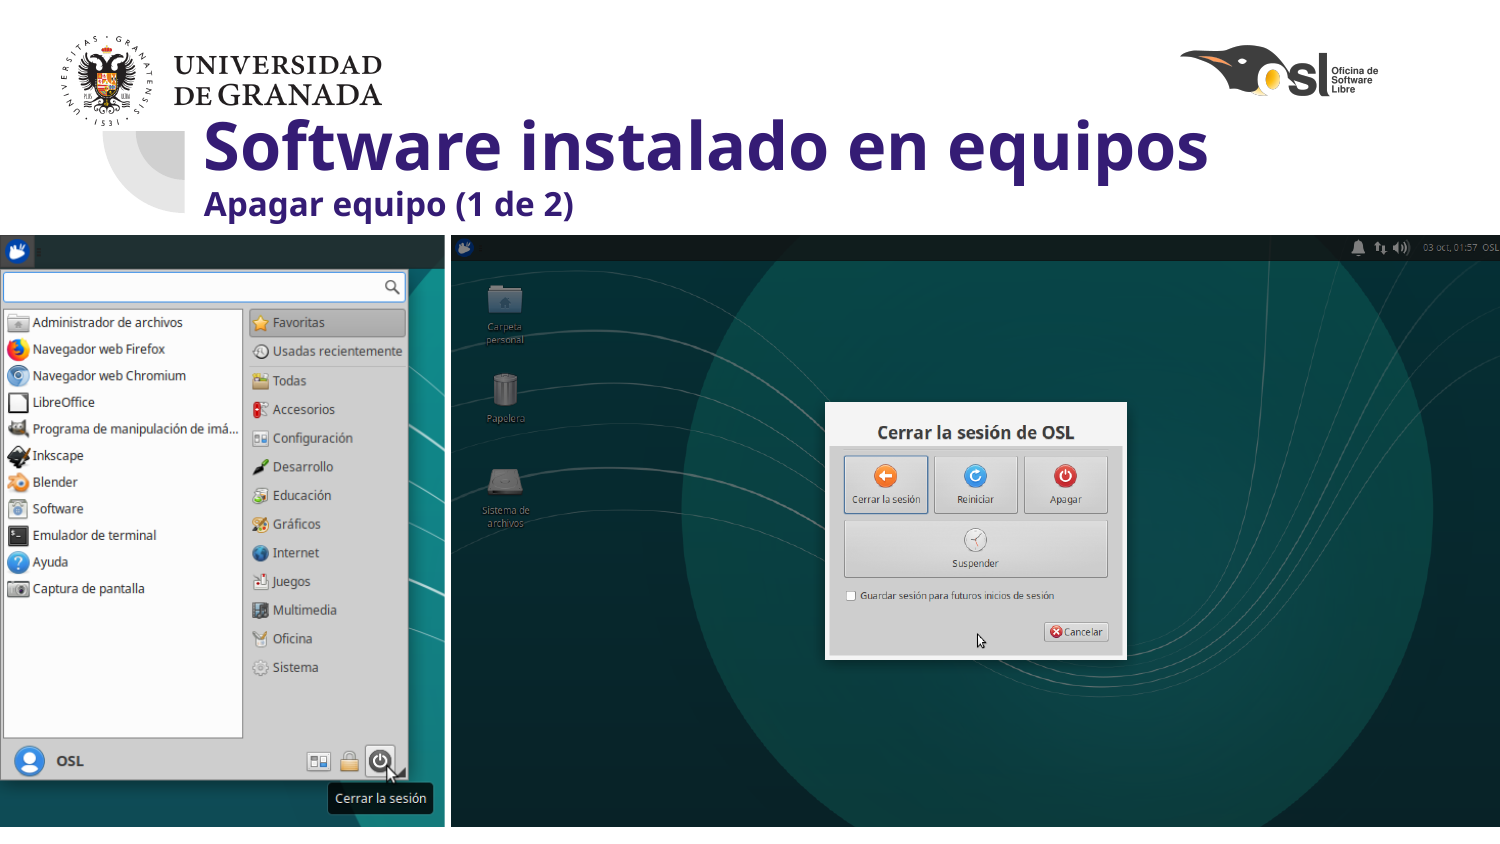

# Software instalado en equipos Apagar equipo (1 de 2)